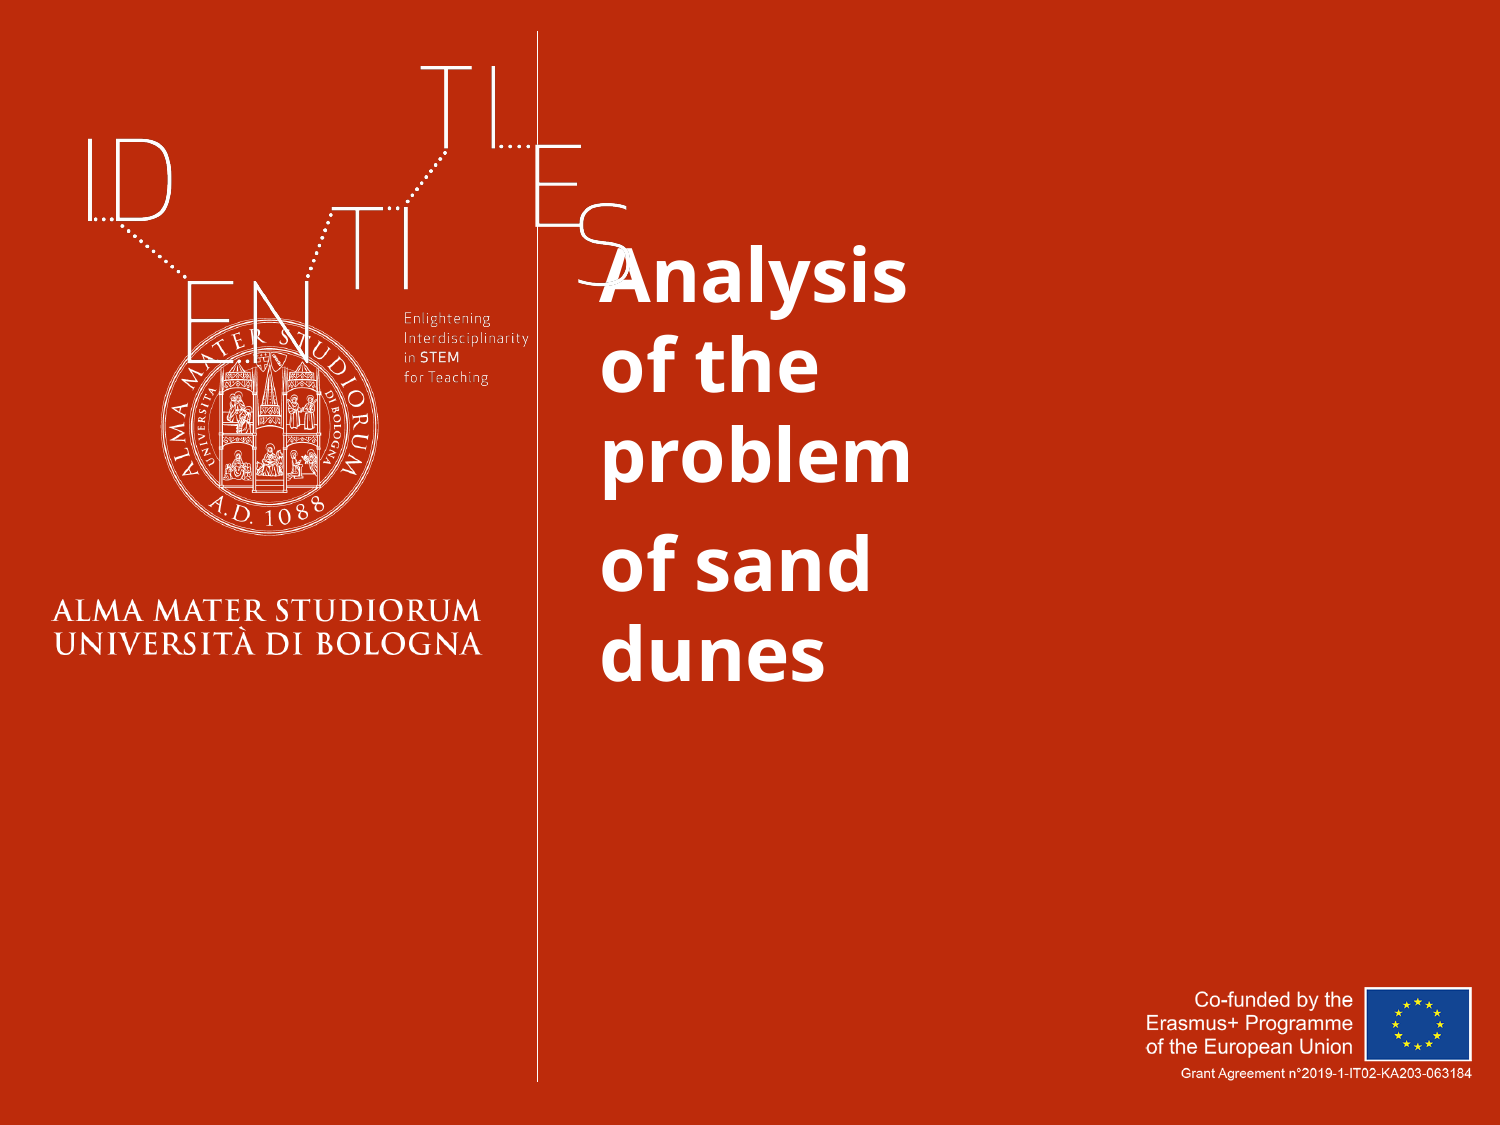

# Analysis of the problem
of sand dunes